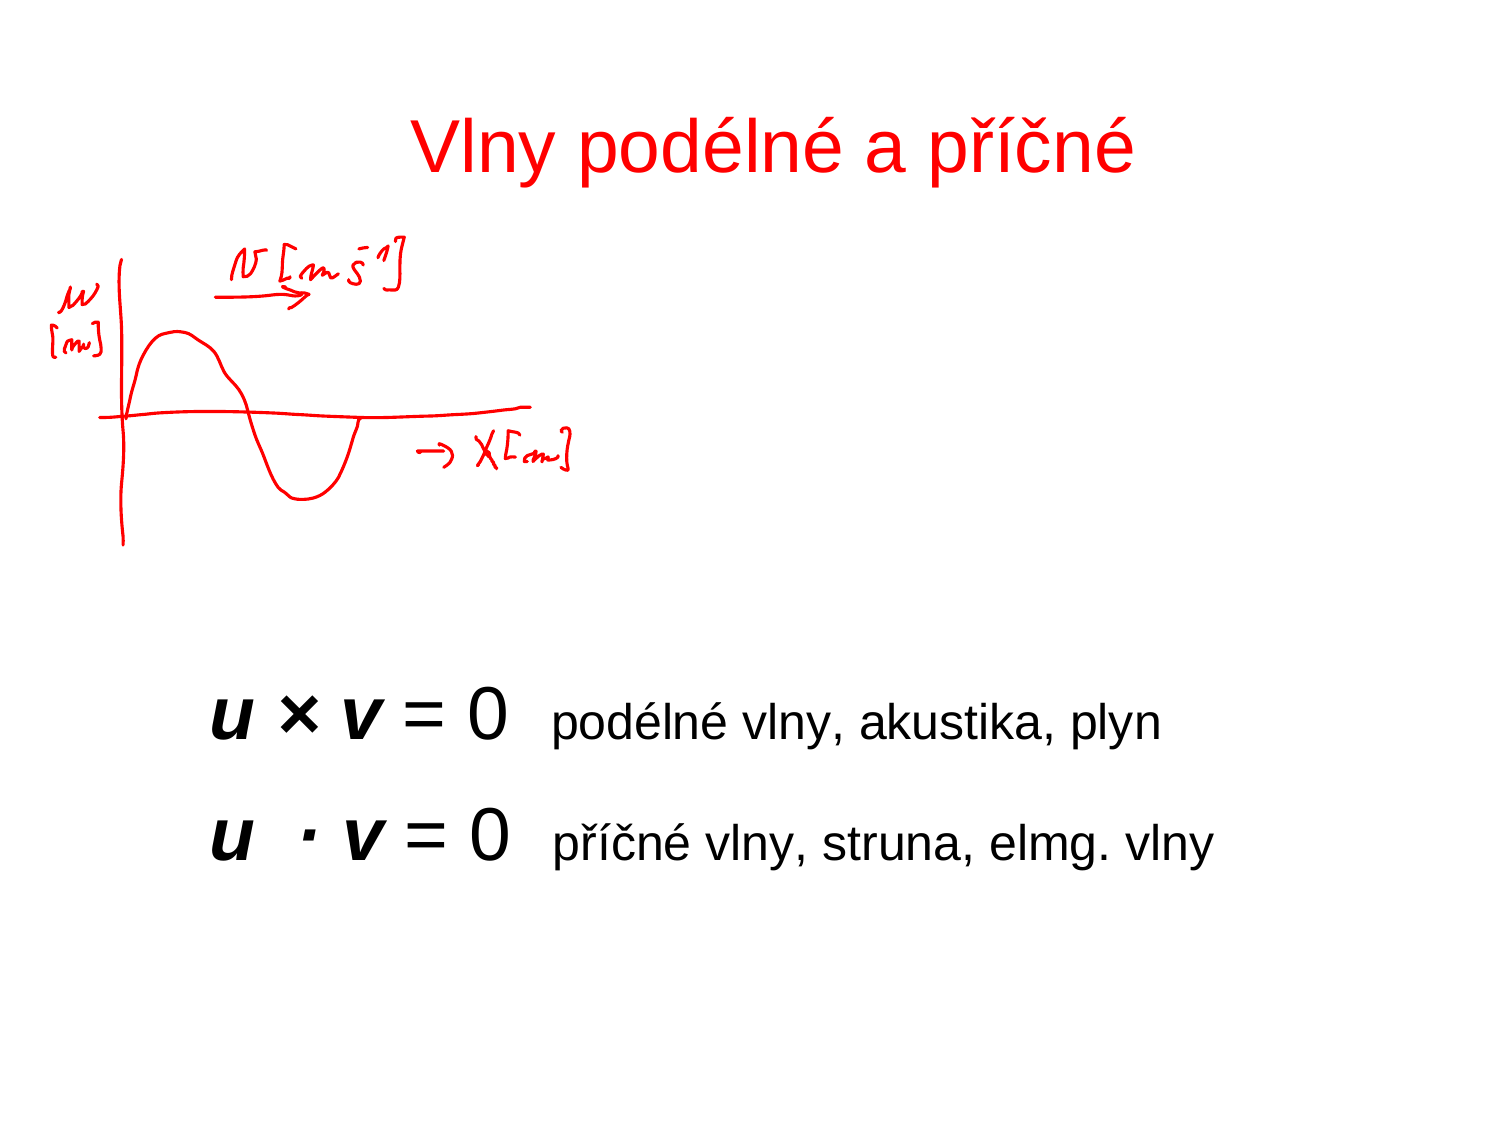

Vlny podélné a příčné
u × v = 0 podélné vlny, akustika, plyn
u · v = 0 příčné vlny, struna, elmg. vlny